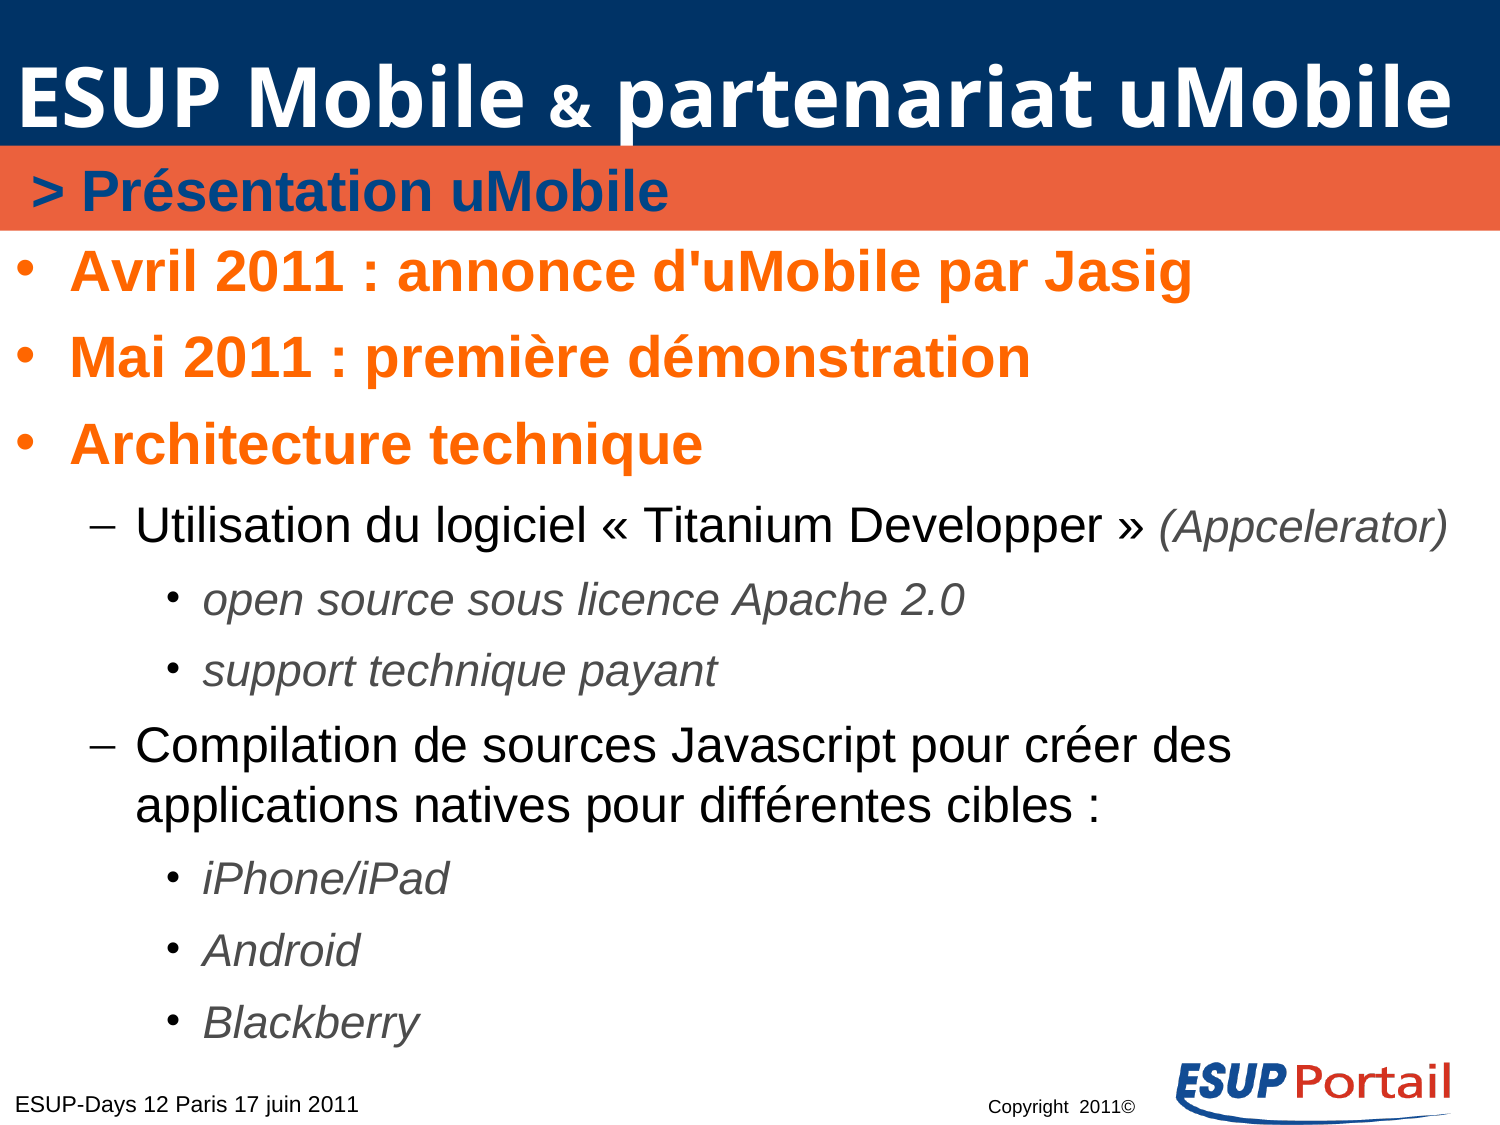

ESUP Mobile & partenariat uMobile
 > Présentation uMobile
Avril 2011 : annonce d'uMobile par Jasig
Mai 2011 : première démonstration
Architecture technique
Utilisation du logiciel « Titanium Developper » (Appcelerator)
open source sous licence Apache 2.0
support technique payant
Compilation de sources Javascript pour créer des applications natives pour différentes cibles :
iPhone/iPad
Android
Blackberry
ESUP-Days 12 Paris 17 juin 2011